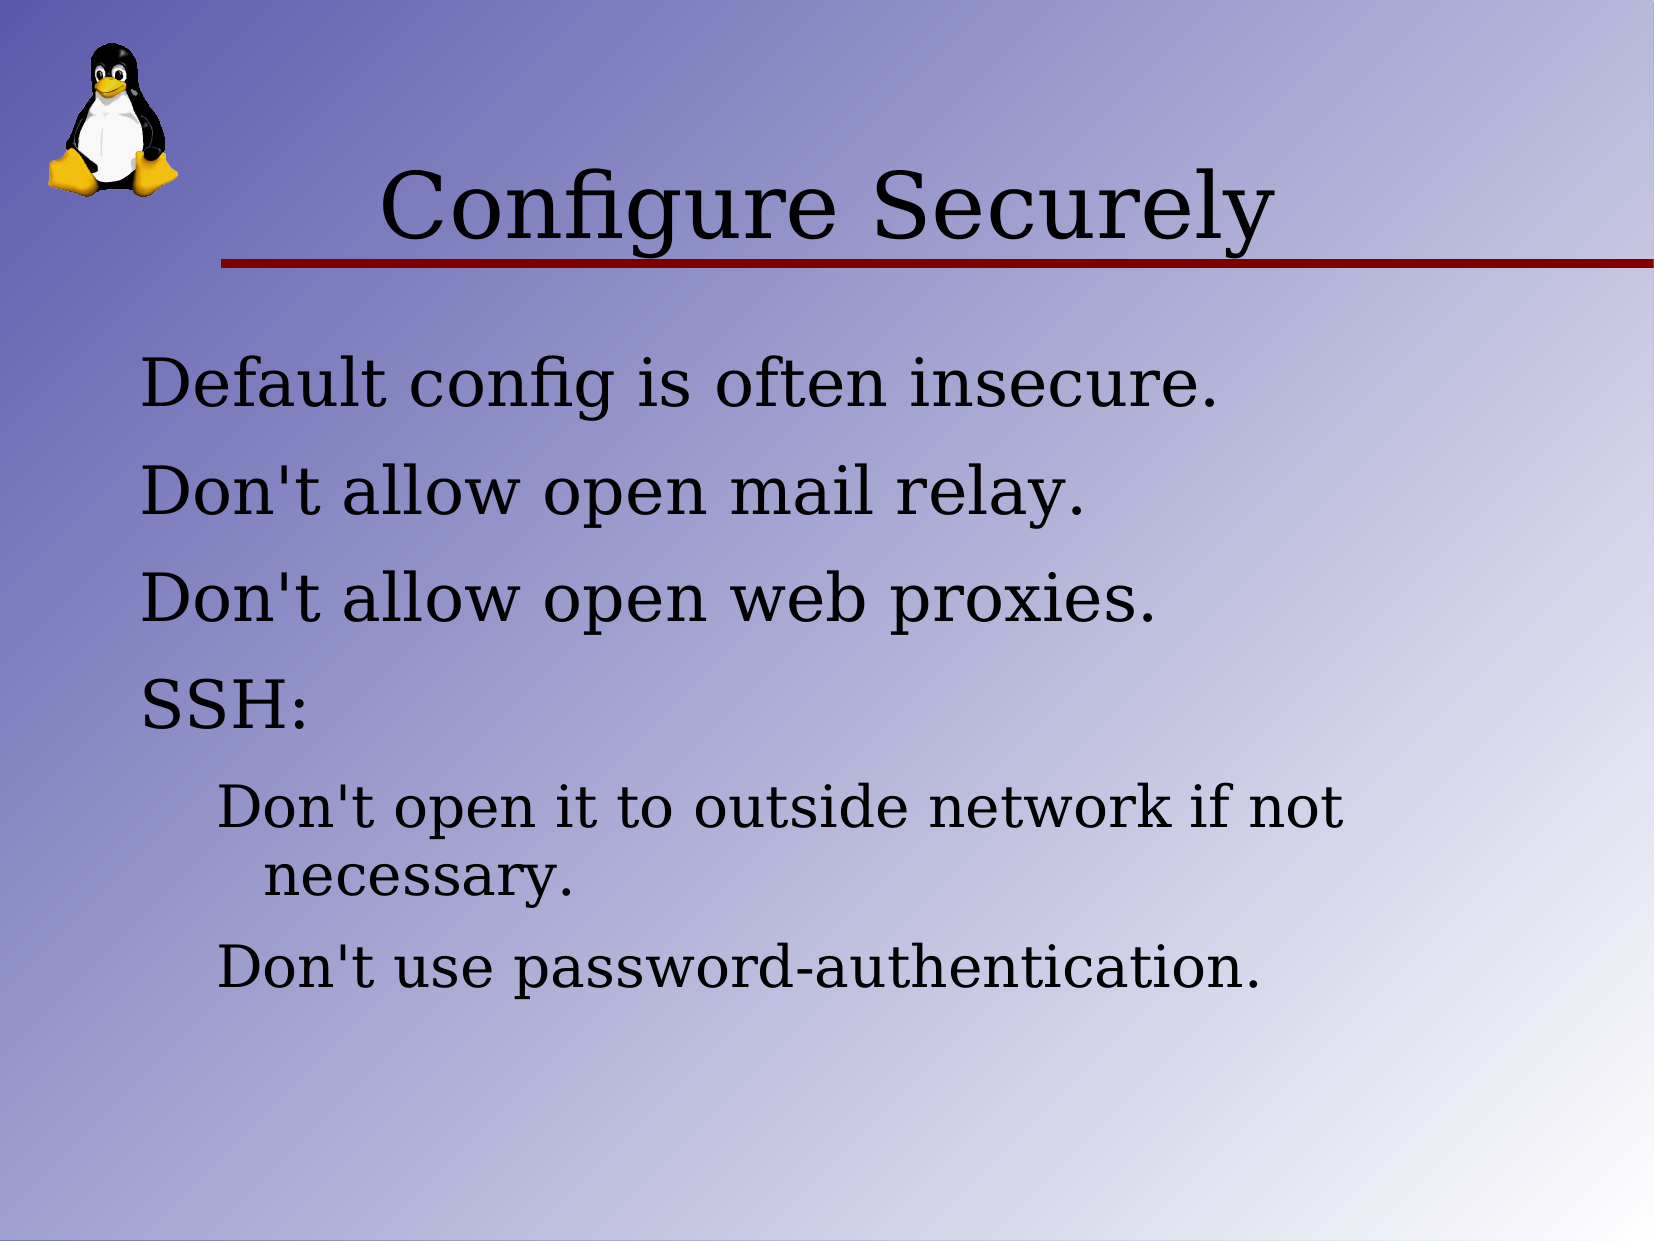

# Configure Securely
Default config is often insecure.
Don't allow open mail relay.
Don't allow open web proxies.
SSH:
Don't open it to outside network if not necessary.
Don't use password-authentication.